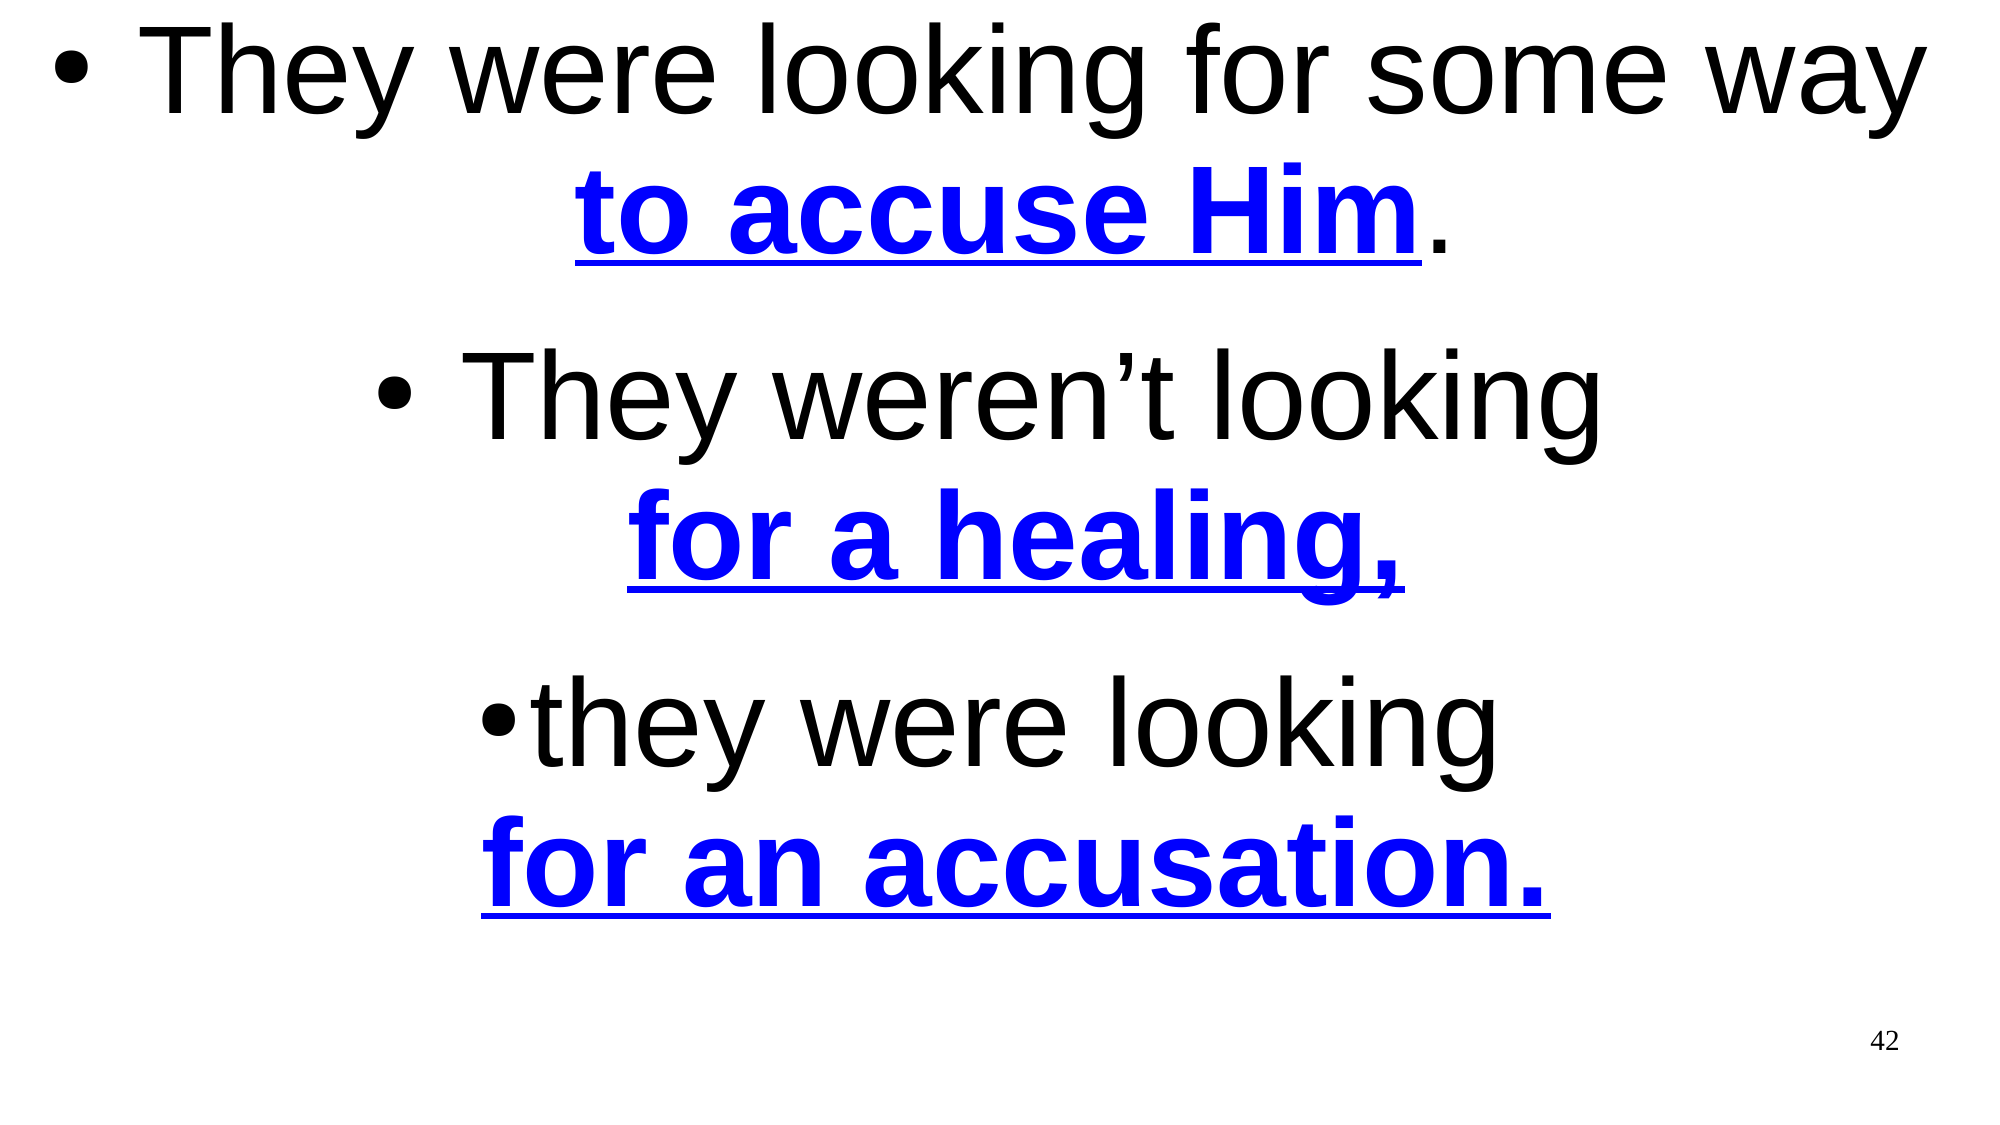

# They were looking for some way to accuse Him.
 They weren’t looking
for a healing,
they were looking
for an accusation.
42